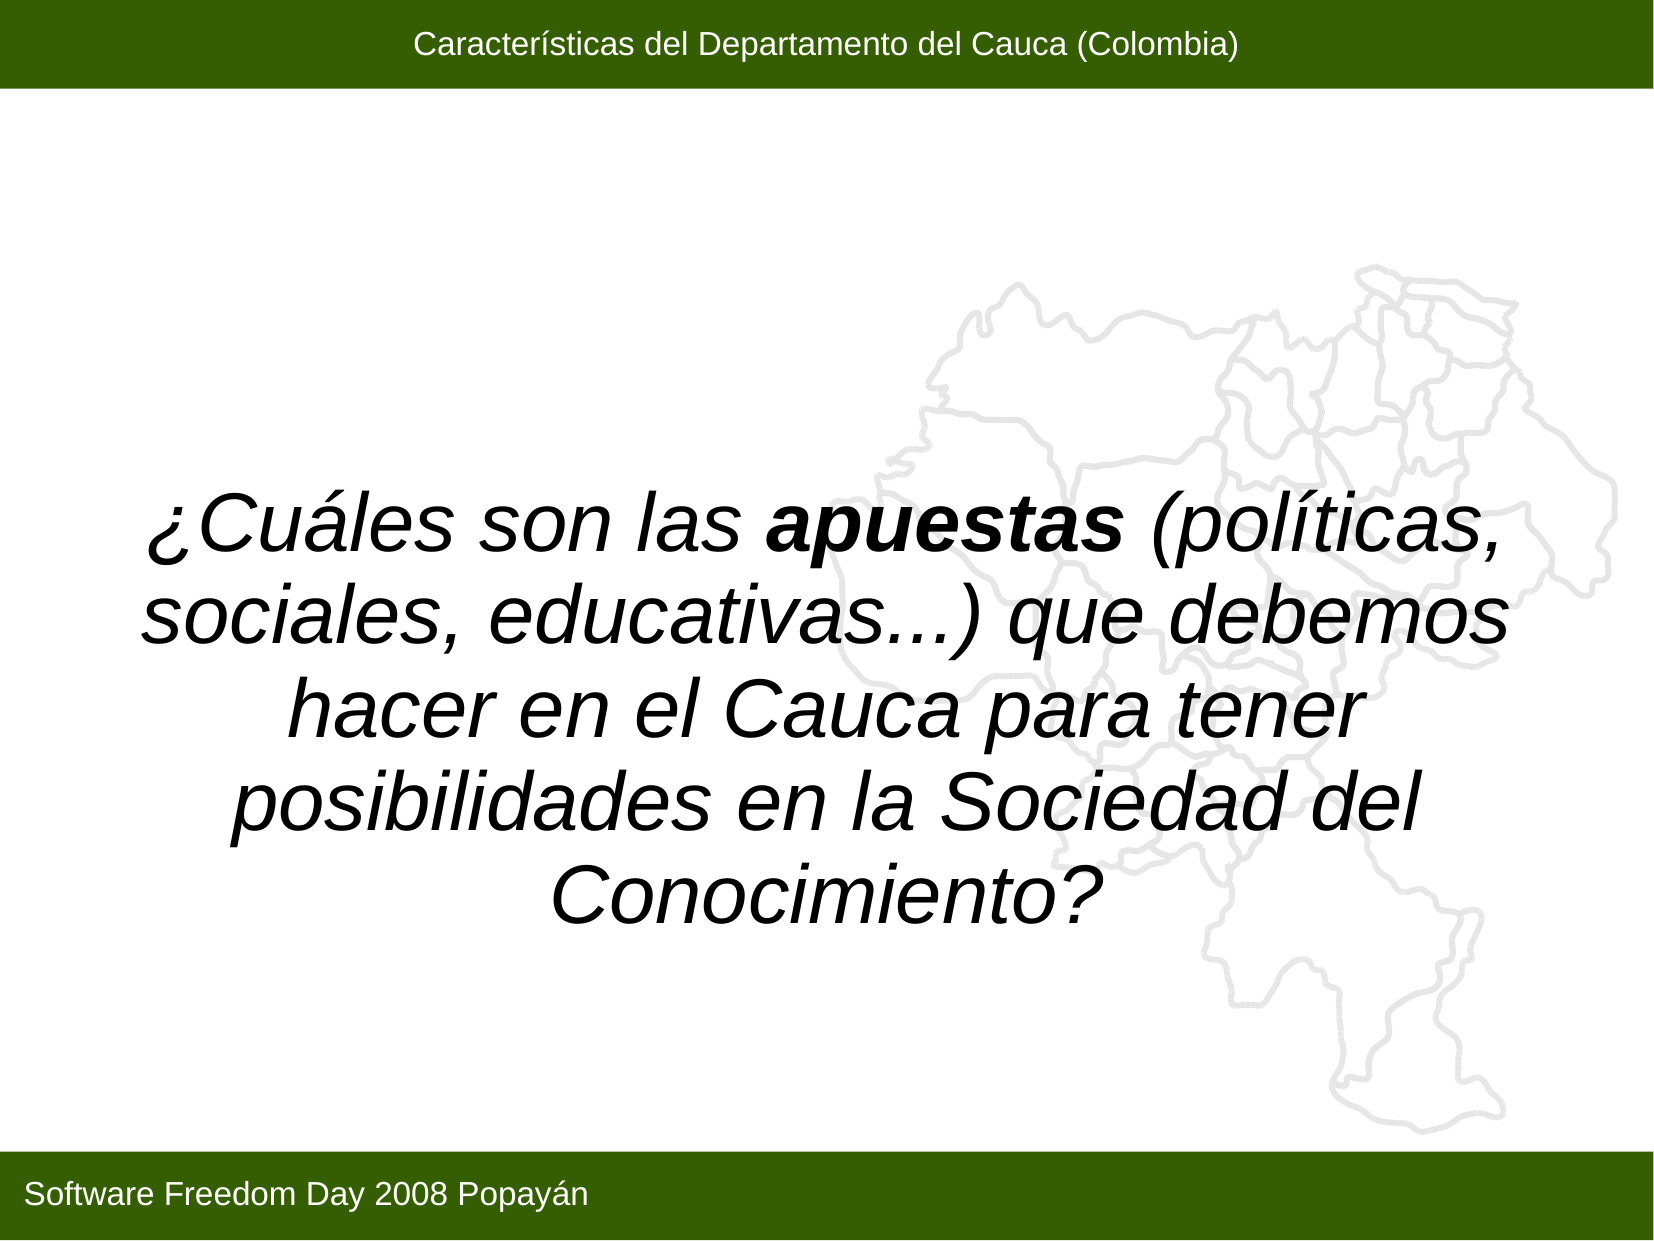

# ¿Cuáles son las apuestas (políticas, sociales, educativas...) que debemos hacer en el Cauca para tener posibilidades en la Sociedad del Conocimiento?